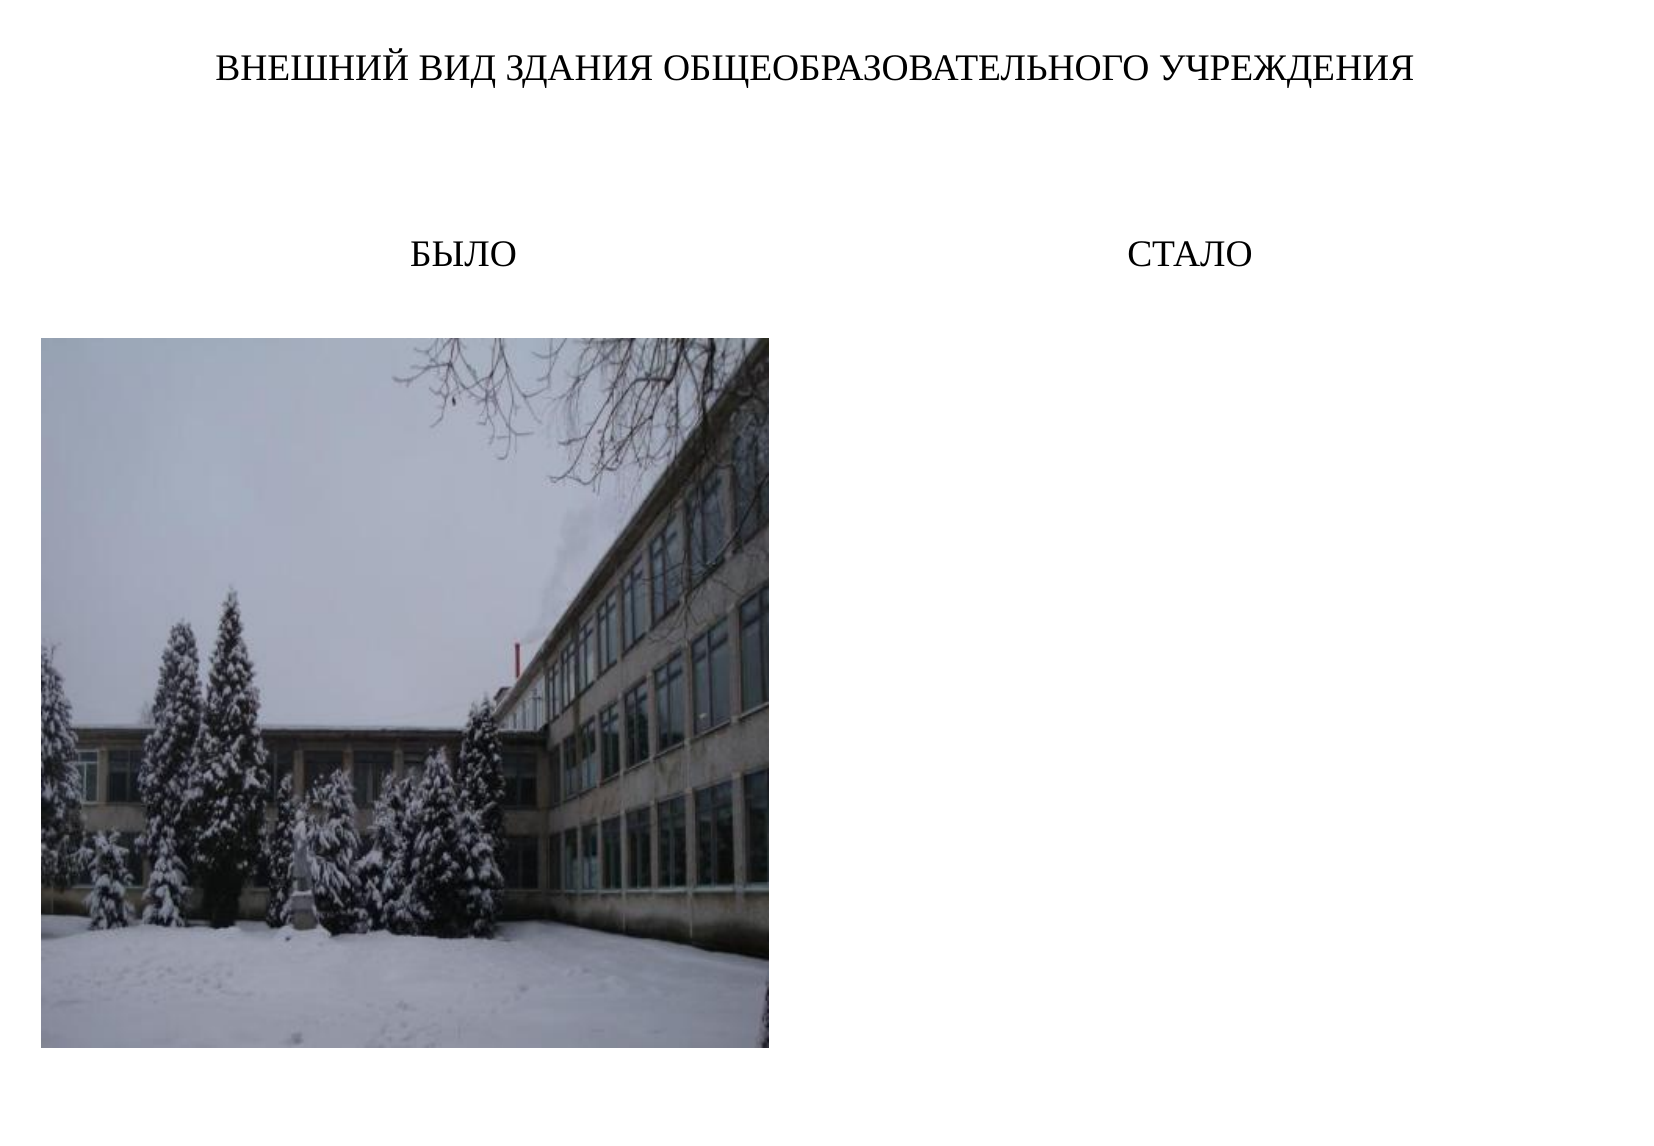

ВНЕШНИЙ ВИД ЗДАНИЯ ОБЩЕОБРАЗОВАТЕЛЬНОГО УЧРЕЖДЕНИЯ
БЫЛО
СТАЛО